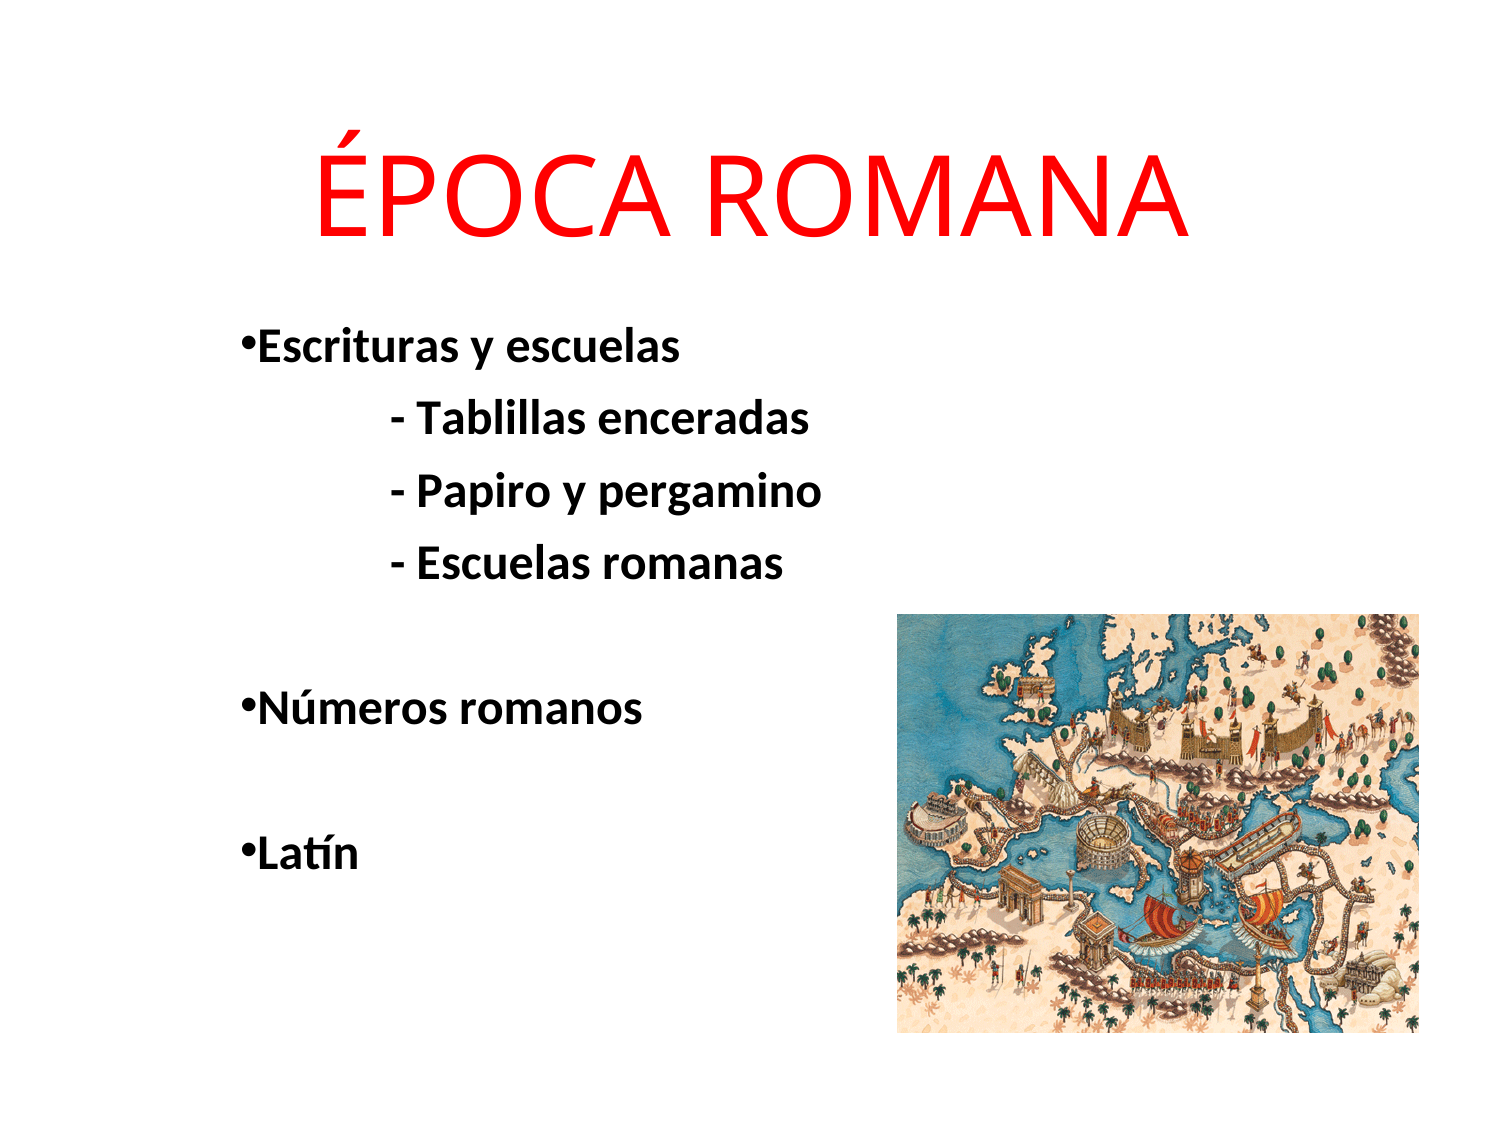

# ÉPOCA ROMANA
Escrituras y escuelas
	- Tablillas enceradas
	- Papiro y pergamino
	- Escuelas romanas
Números romanos
Latín